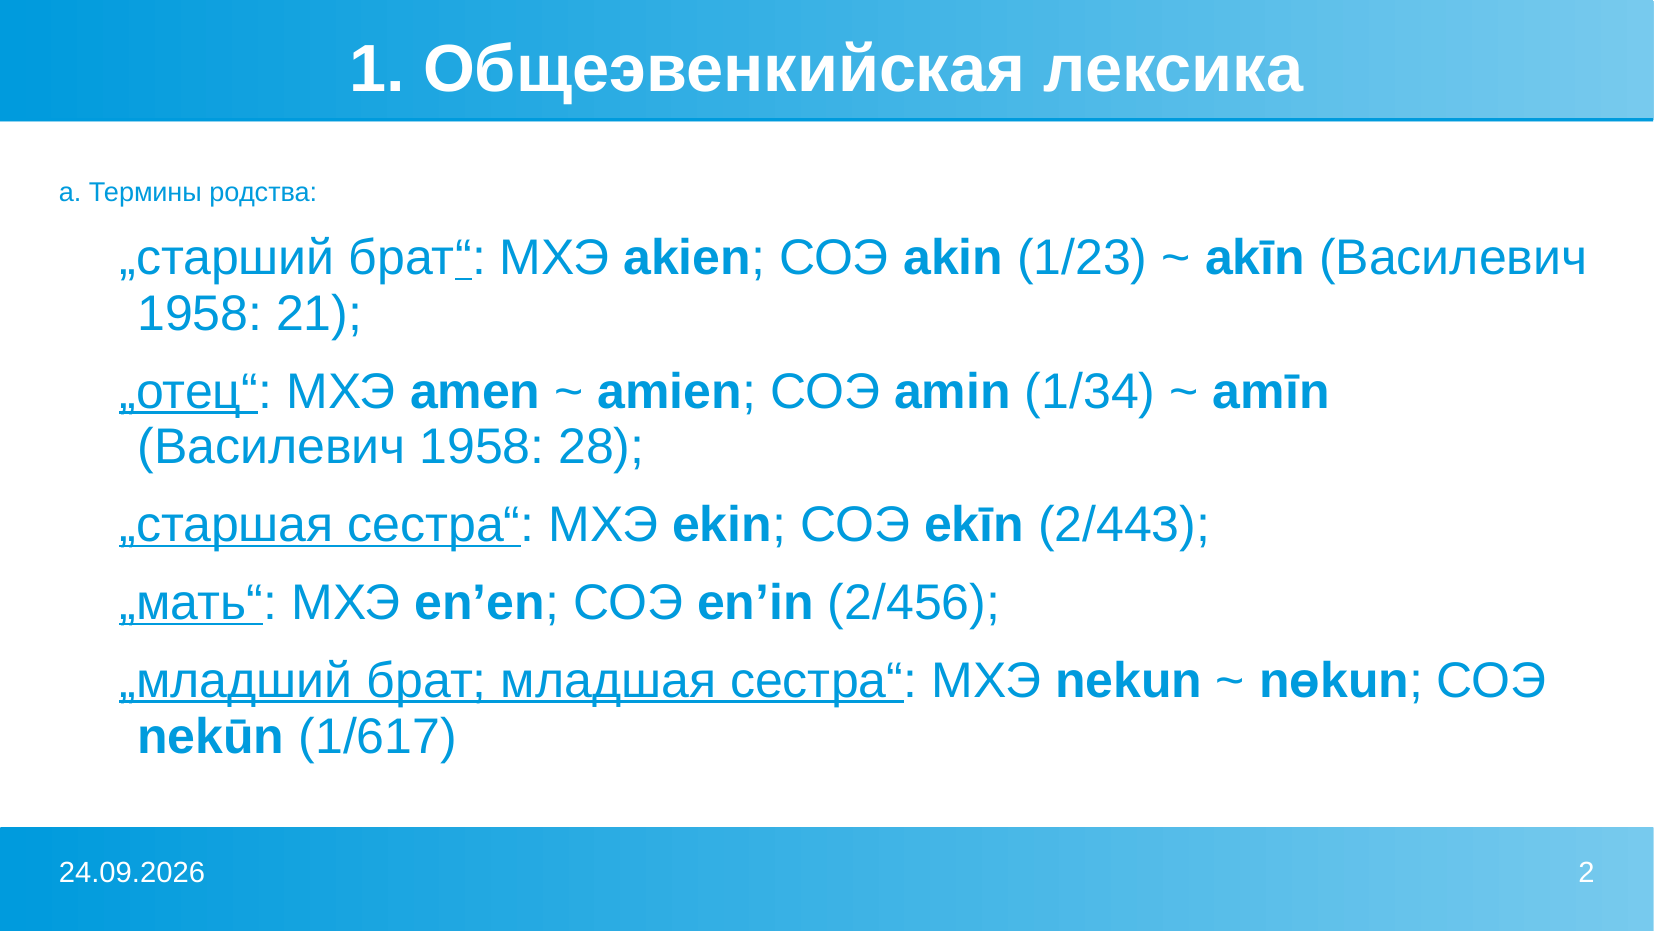

# 1. Общеэвенкийская лексика
а. Термины родства:
„старший брат“: МХЭ akien; СОЭ akin (1/23) ~ akīn (Василевич 1958: 21);
„отец“: МХЭ amen ~ amien; СОЭ amin (1/34) ~ amīn (Василевич 1958: 28);
„старшая сестра“: МХЭ ekin; СОЭ ekīn (2/443);
„мать“: МХЭ en’en; СОЭ en’in (2/456);
„младший брат; младшая сестра“: МХЭ nekun ~ nɵkun; СОЭ nekūn (1/617)
2